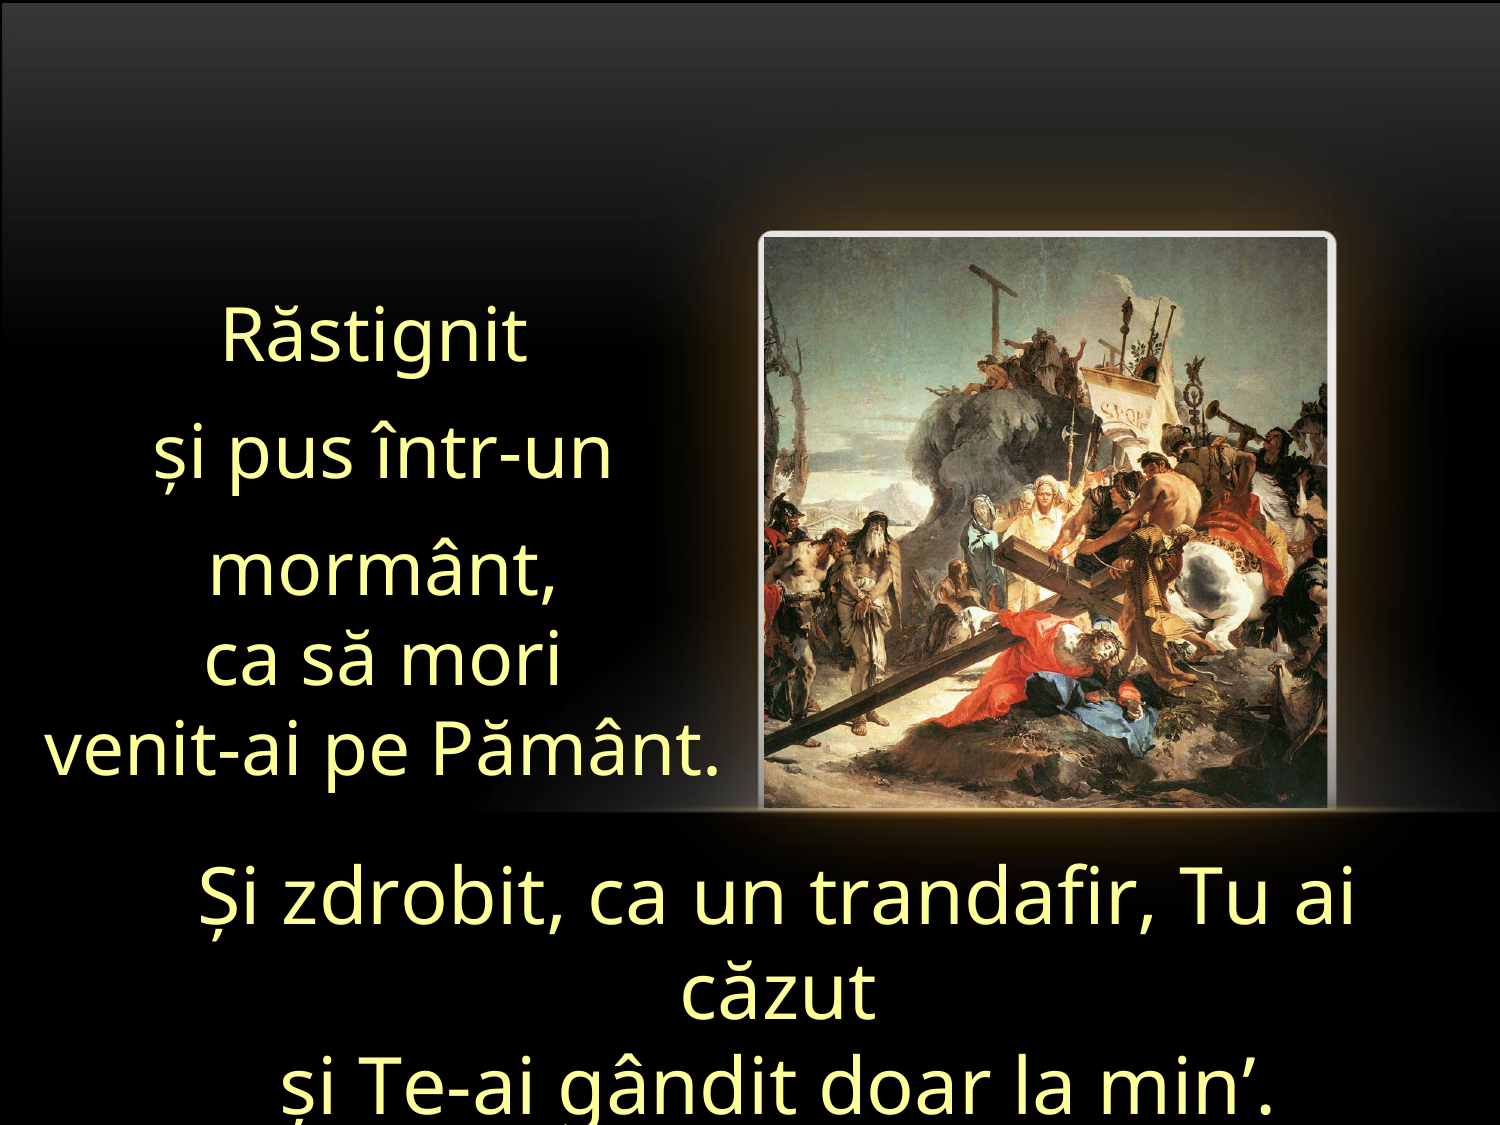

# Răstignit
şi pus într-un mormânt,
ca să mori
venit-ai pe Pământ.
Şi zdrobit, ca un trandafir, Tu ai căzut
şi Te-ai gândit doar la min’.